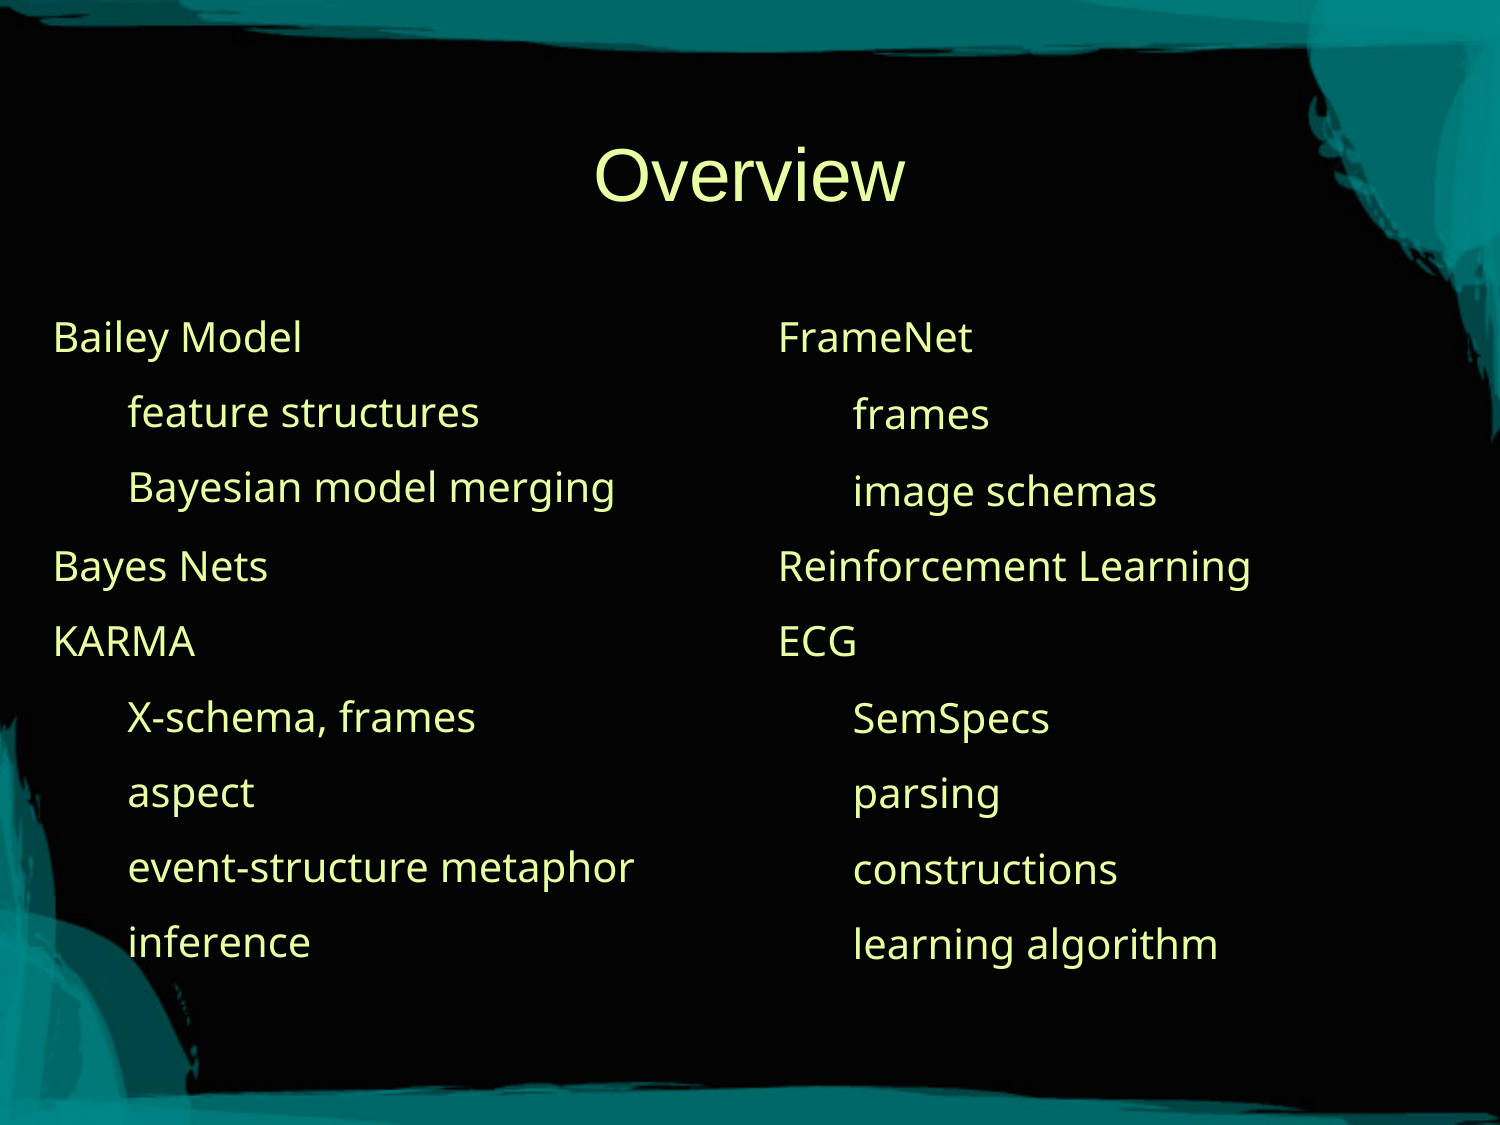

# Overview
FrameNet
frames
image schemas
Reinforcement Learning
ECG
SemSpecs
parsing
constructions
learning algorithm
Bailey Model
feature structures
Bayesian model merging
Bayes Nets
KARMA
X-schema, frames
aspect
event-structure metaphor
inference